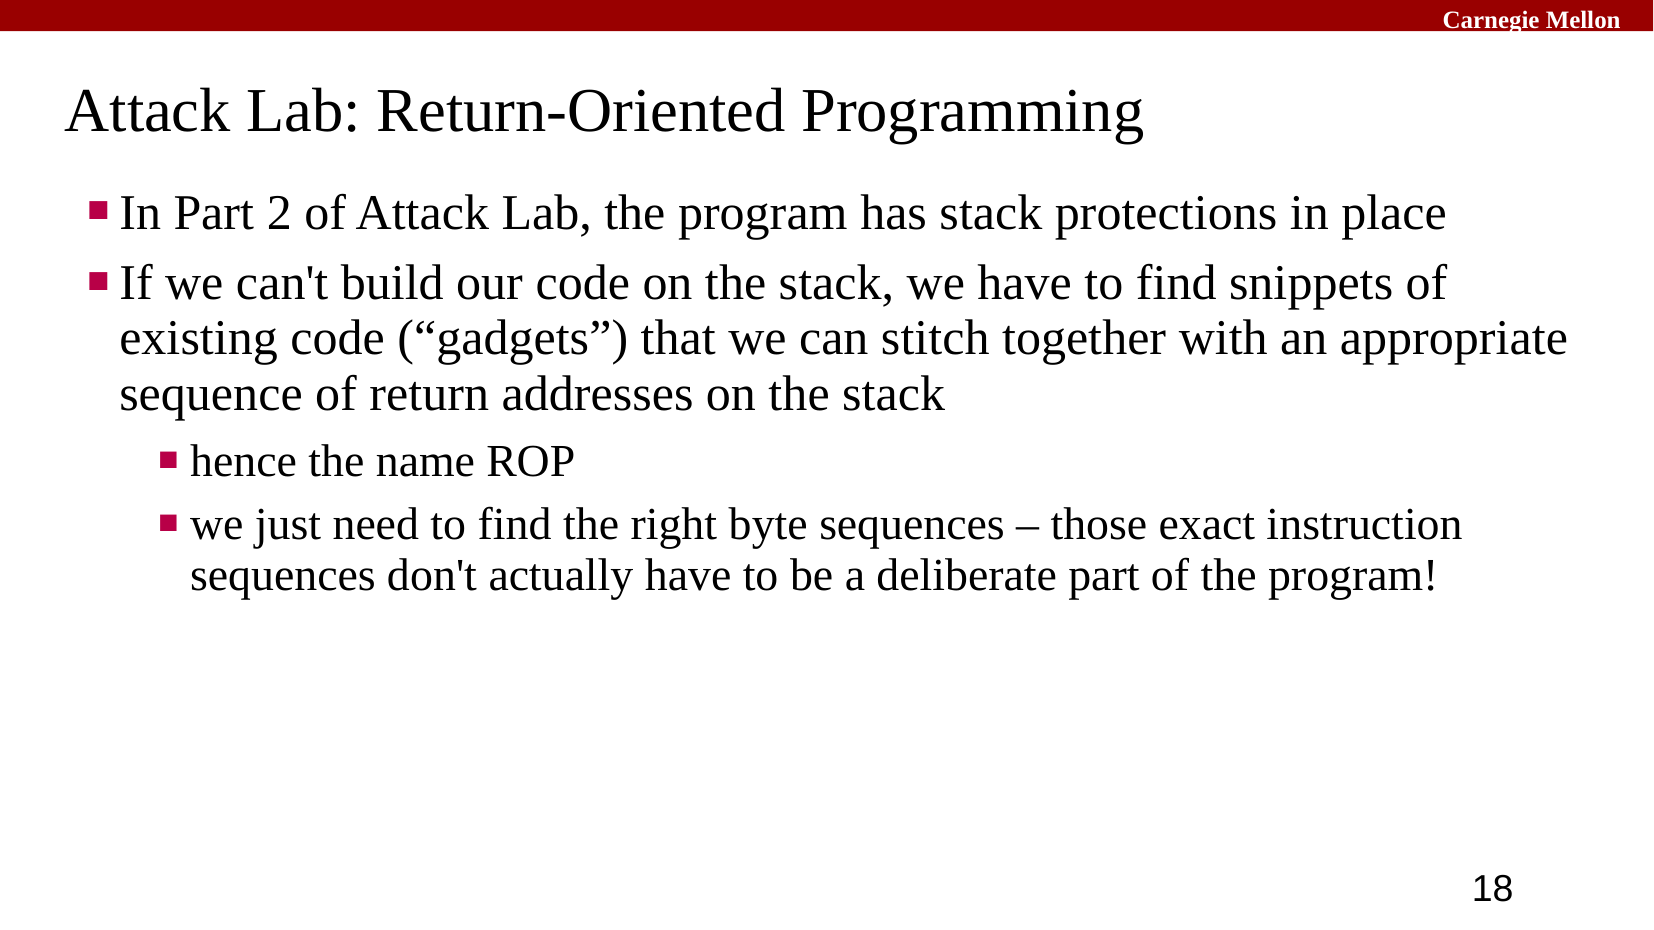

# Attack Lab: Return-Oriented Programming
In Part 2 of Attack Lab, the program has stack protections in place
If we can't build our code on the stack, we have to find snippets of existing code (“gadgets”) that we can stitch together with an appropriate sequence of return addresses on the stack
hence the name ROP
we just need to find the right byte sequences – those exact instruction sequences don't actually have to be a deliberate part of the program!